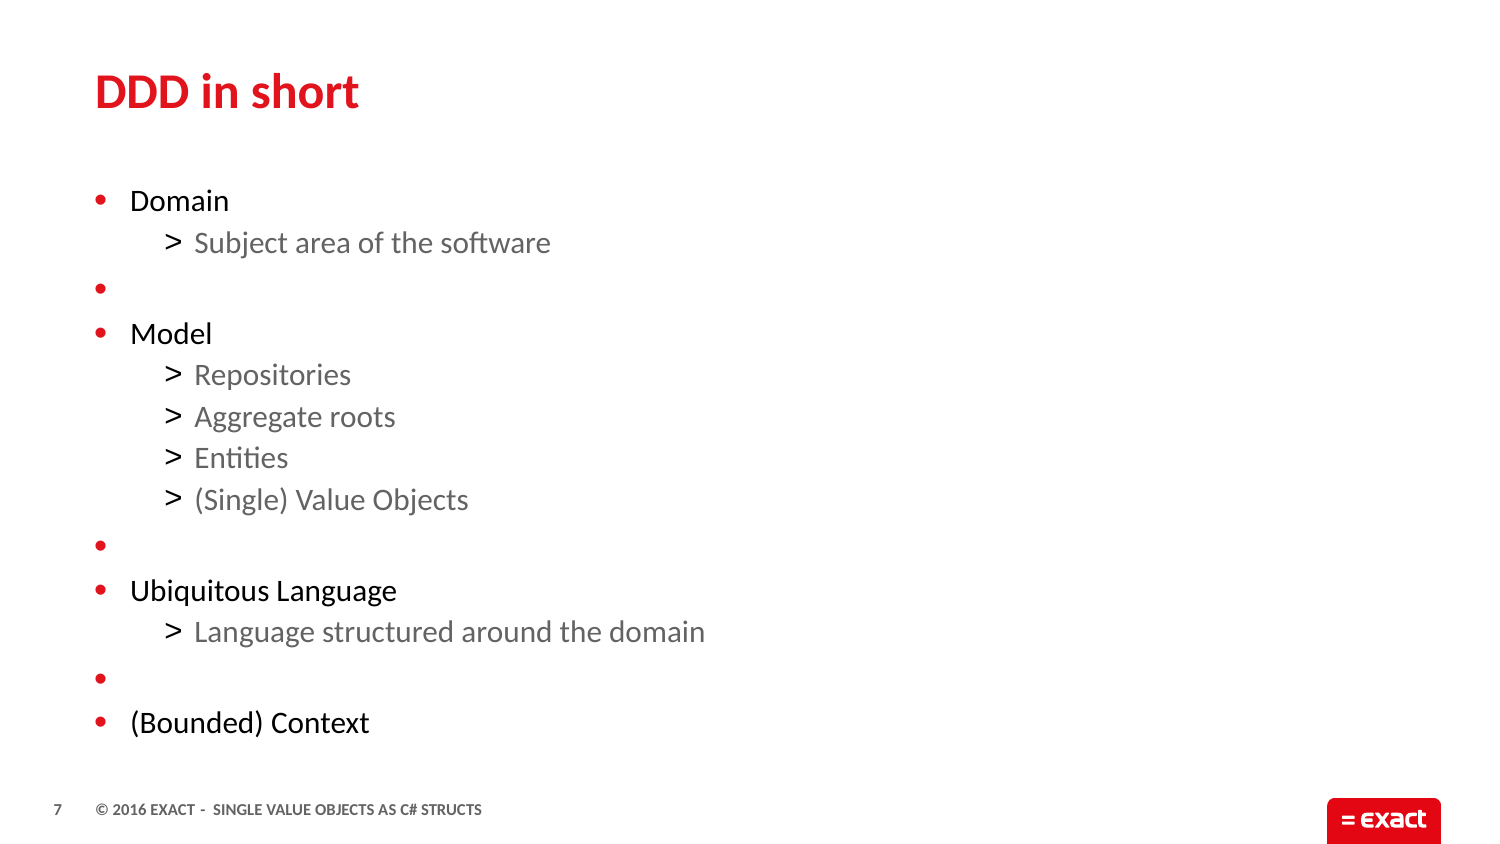

# DDD in short
Domain
Subject area of the software
Model
Repositories
Aggregate roots
Entities
(Single) Value Objects
Ubiquitous Language
Language structured around the domain
(Bounded) Context
- Single Value Objects as C# structs